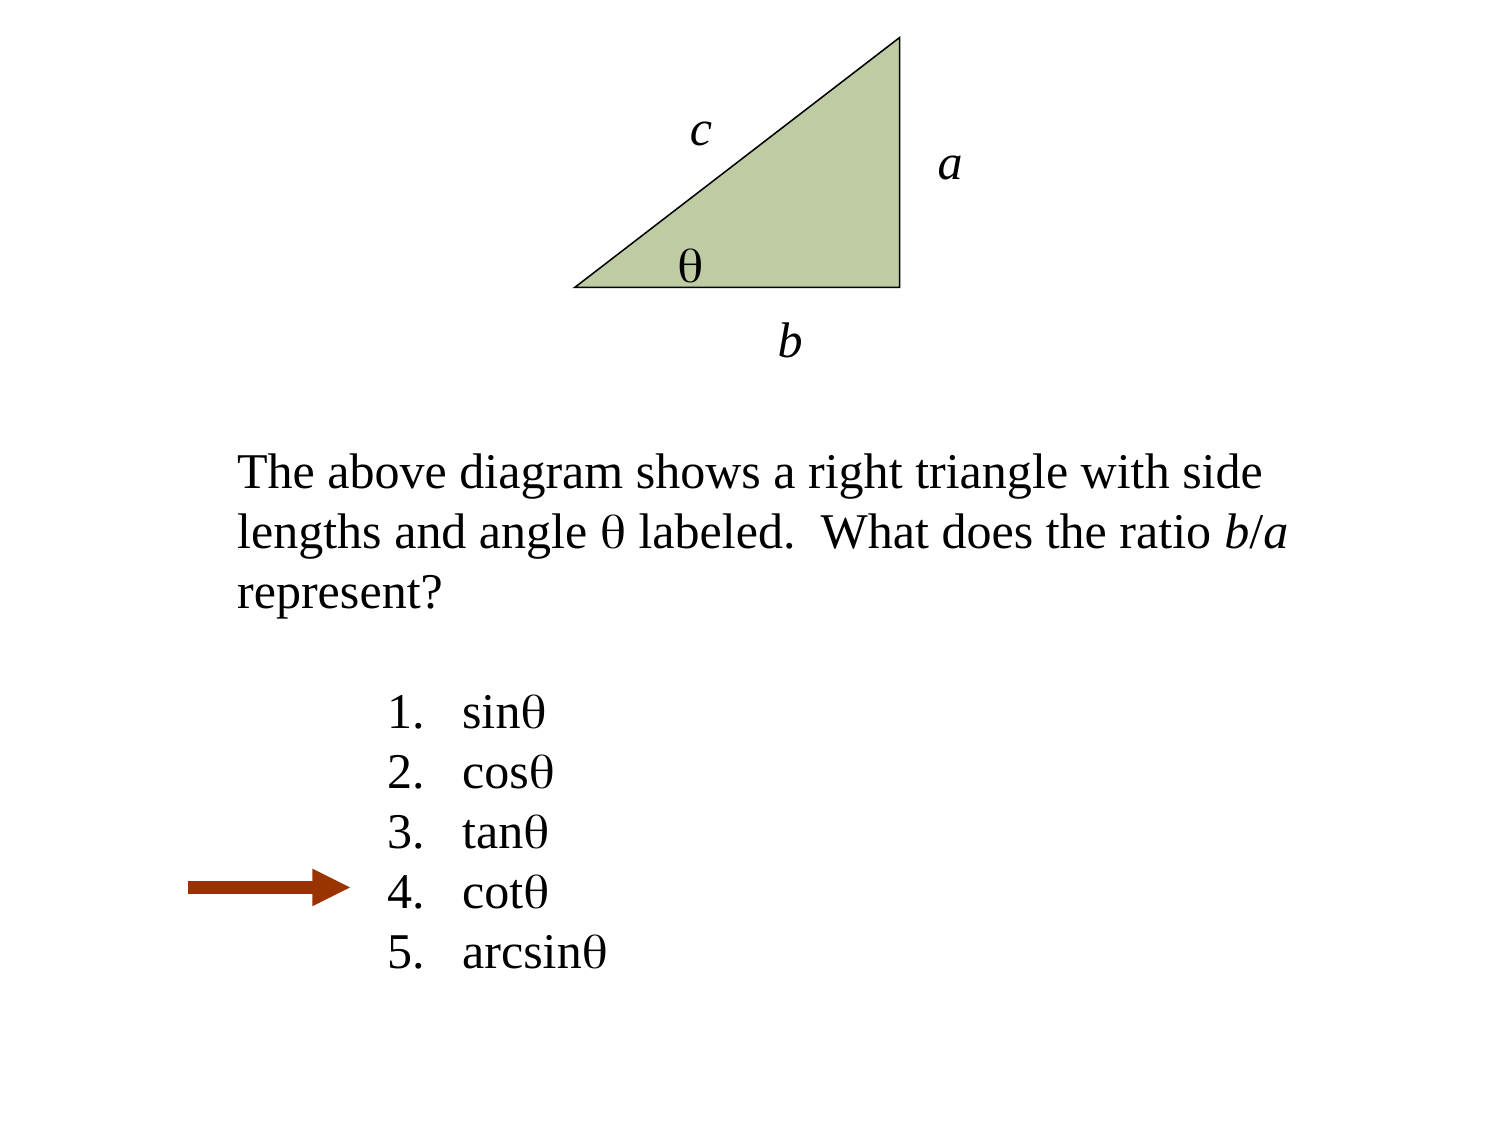

c
a
θ
b
The above diagram shows a right triangle with side lengths and angle θ labeled. What does the ratio b/a represent?
	1. sinθ
	2. cosθ
	3. tanθ
	4. cotθ
	5. arcsinθ